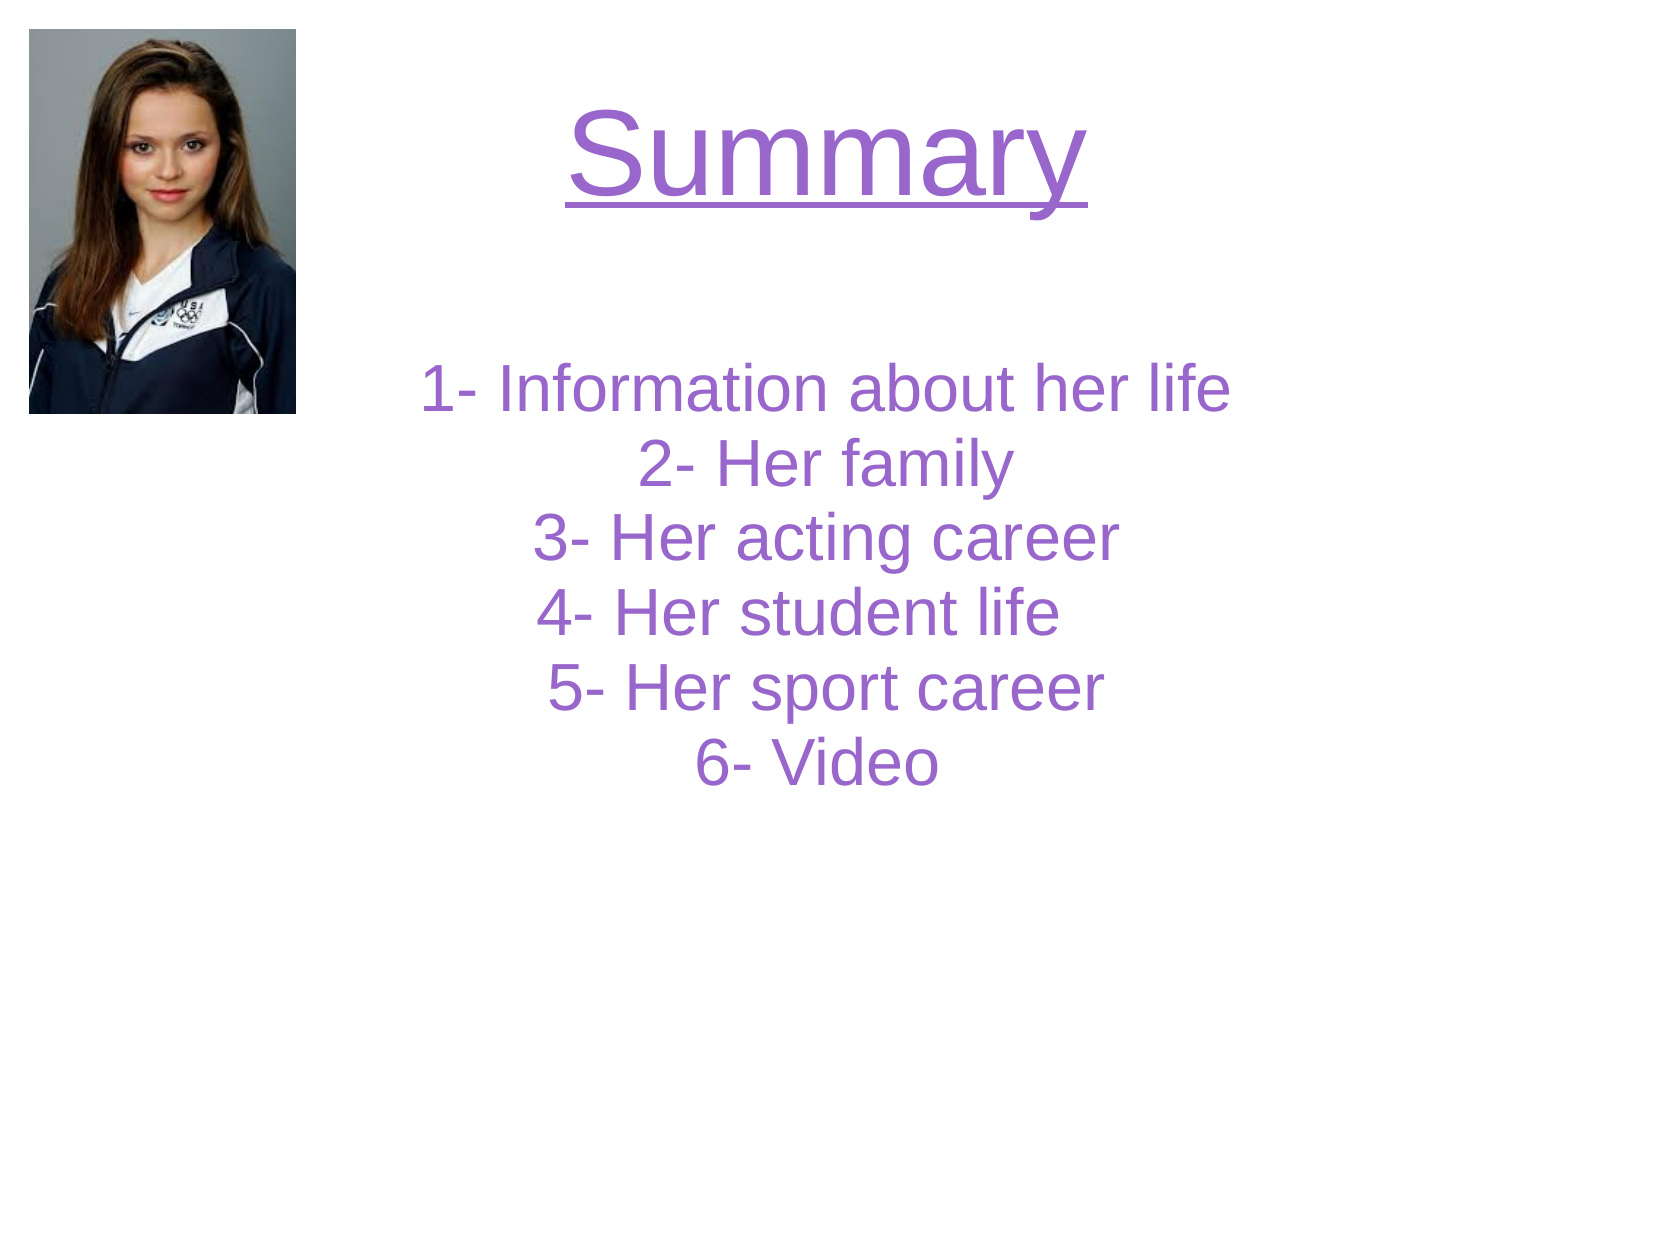

# Summary
1- Information about her life
2- Her family
3- Her acting career
4- Her student life
5- Her sport career
6- Video